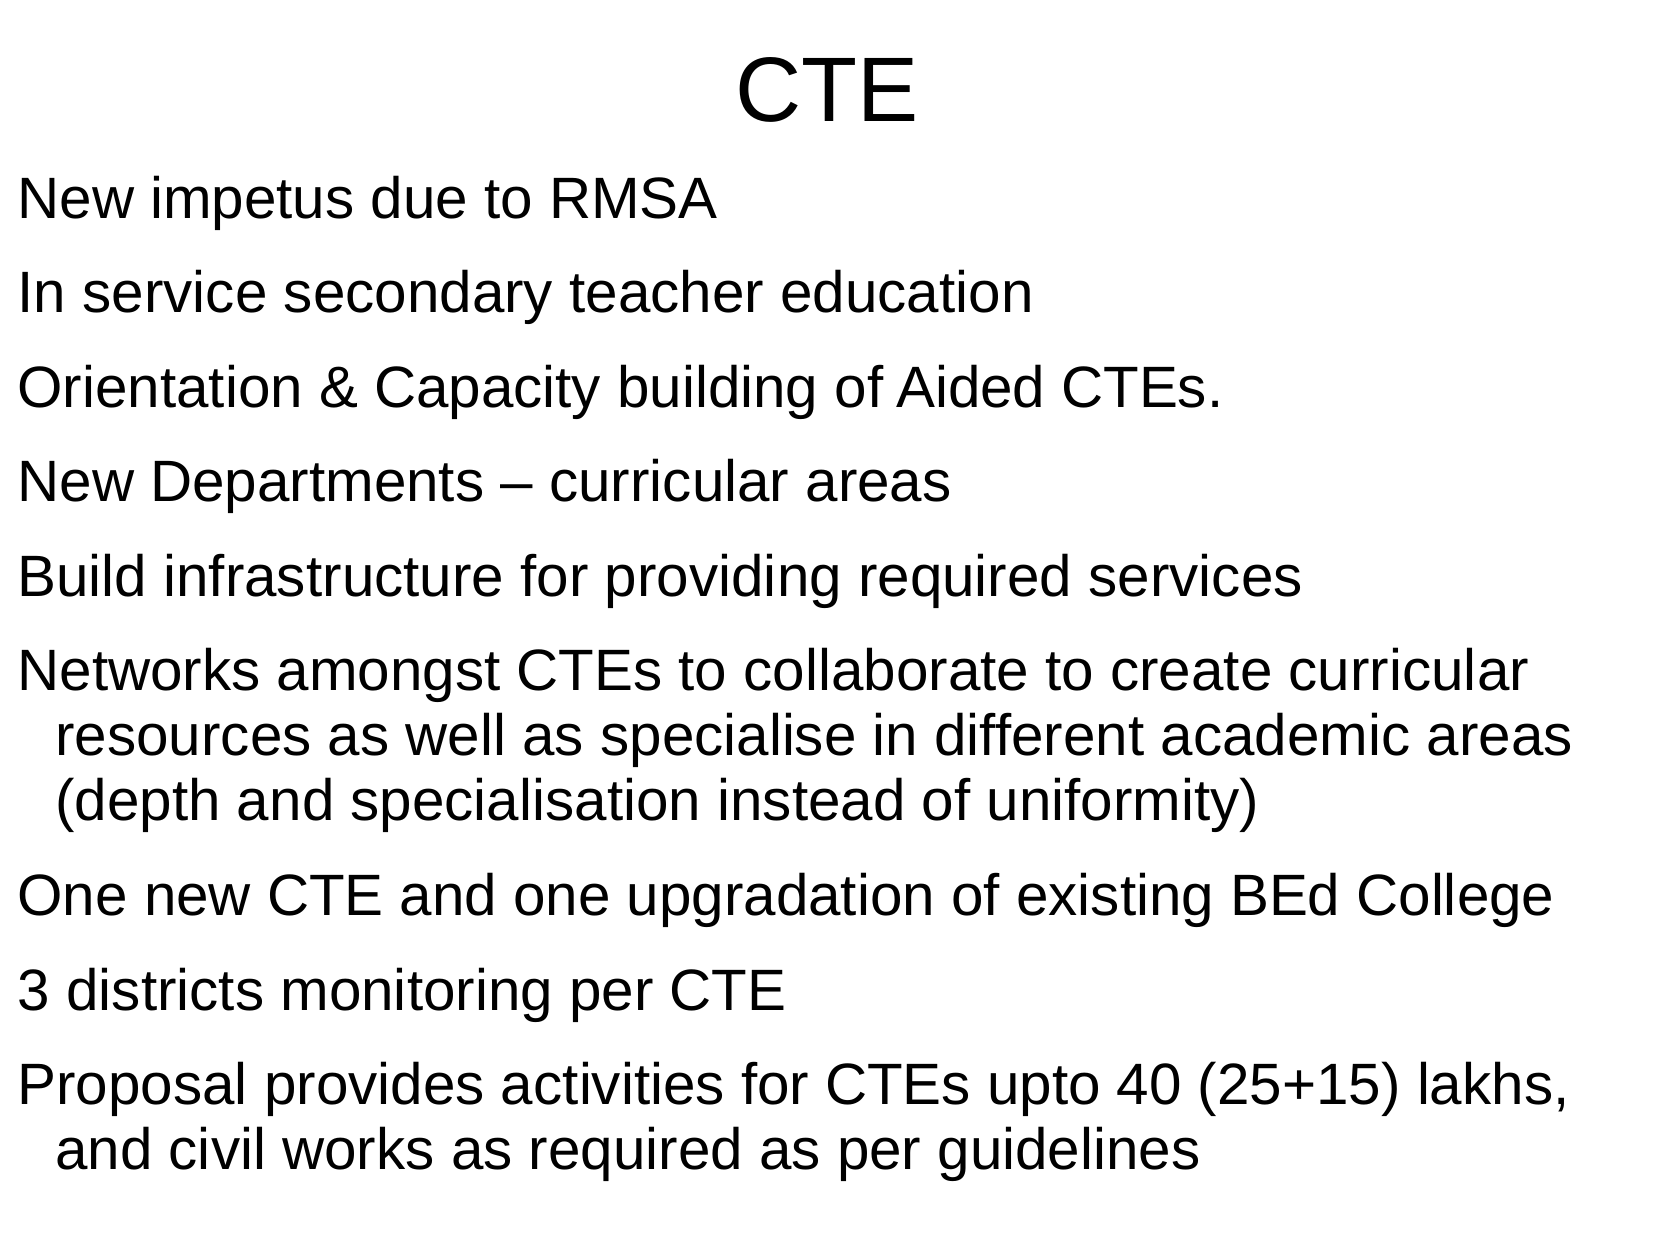

# CTE
New impetus due to RMSA
In service secondary teacher education
Orientation & Capacity building of Aided CTEs.
New Departments – curricular areas
Build infrastructure for providing required services
Networks amongst CTEs to collaborate to create curricular resources as well as specialise in different academic areas (depth and specialisation instead of uniformity)
One new CTE and one upgradation of existing BEd College
3 districts monitoring per CTE
Proposal provides activities for CTEs upto 40 (25+15) lakhs, and civil works as required as per guidelines